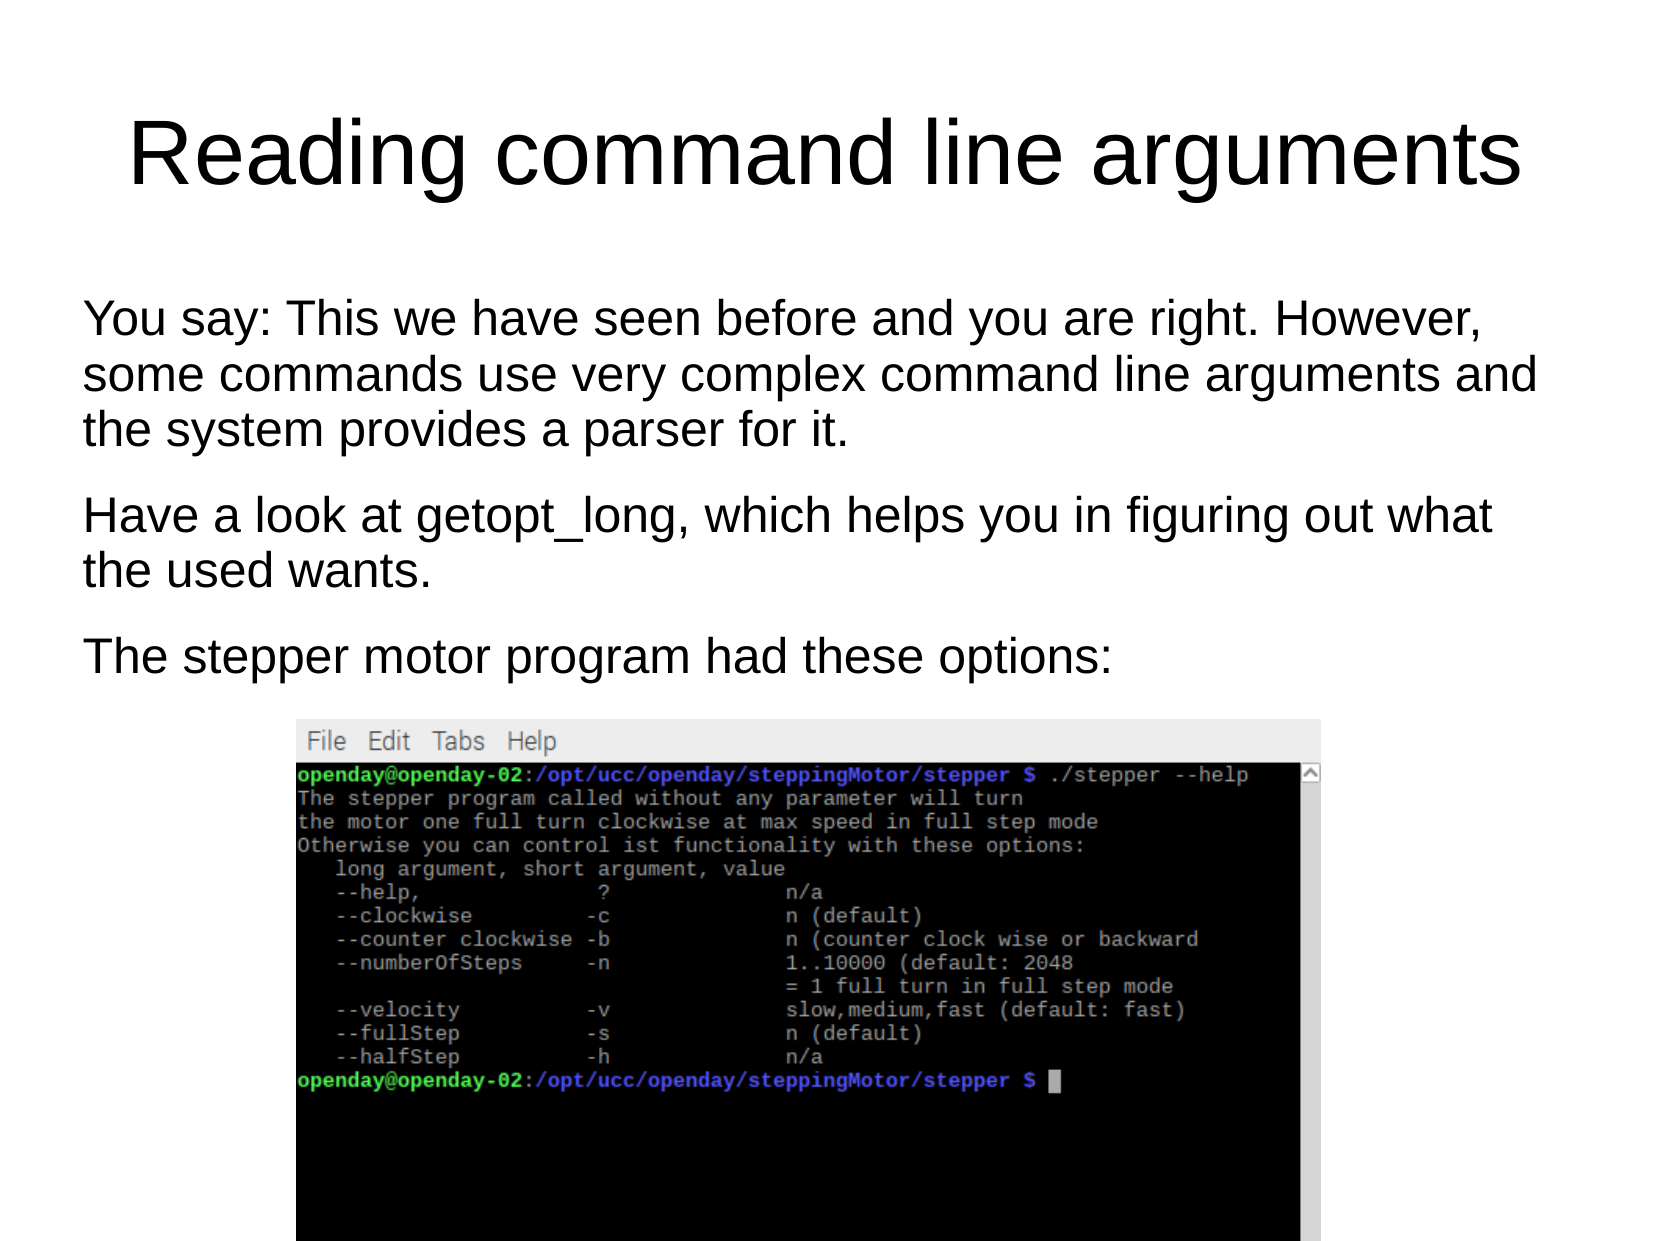

# Reading command line arguments
You say: This we have seen before and you are right. However, some commands use very complex command line arguments and the system provides a parser for it.
Have a look at getopt_long, which helps you in figuring out what the used wants.
The stepper motor program had these options: